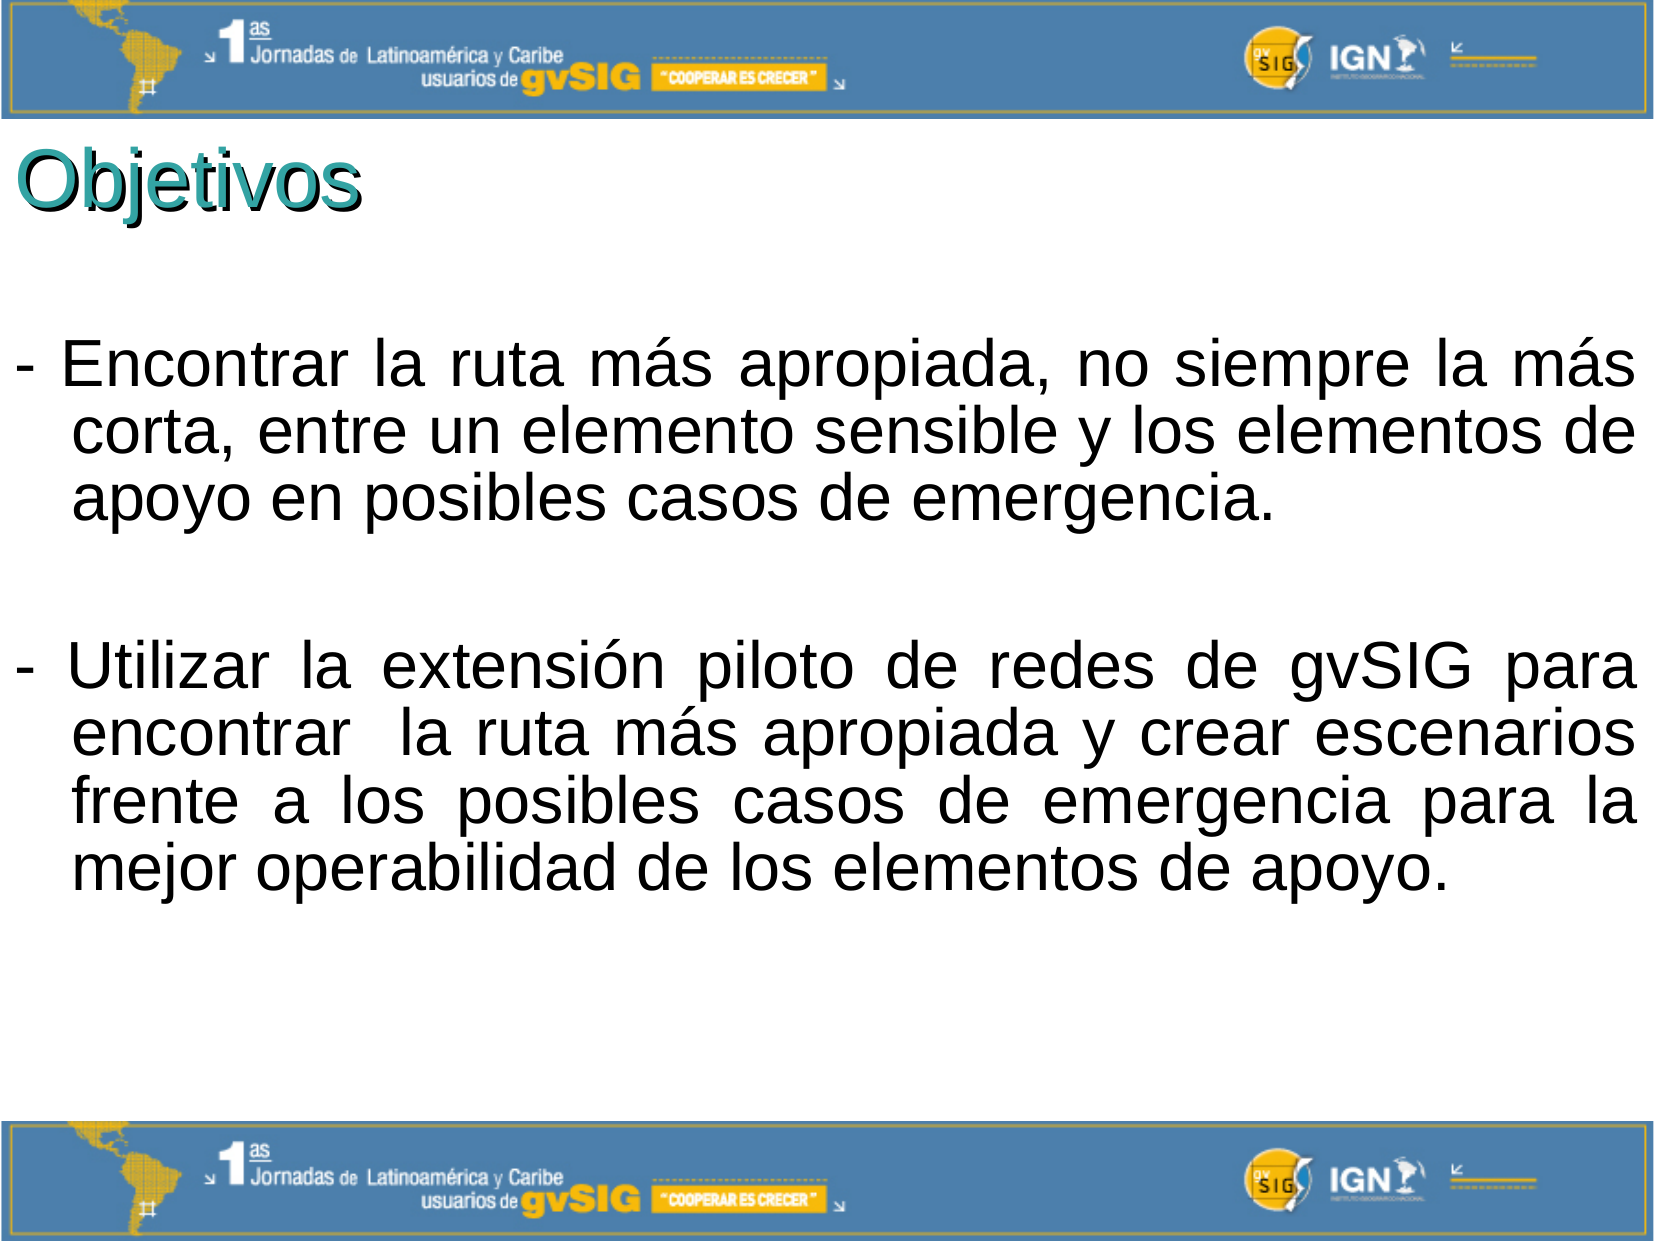

# Objetivos
- Encontrar la ruta más apropiada, no siempre la más corta, entre un elemento sensible y los elementos de apoyo en posibles casos de emergencia.
- Utilizar la extensión piloto de redes de gvSIG para encontrar la ruta más apropiada y crear escenarios frente a los posibles casos de emergencia para la mejor operabilidad de los elementos de apoyo.